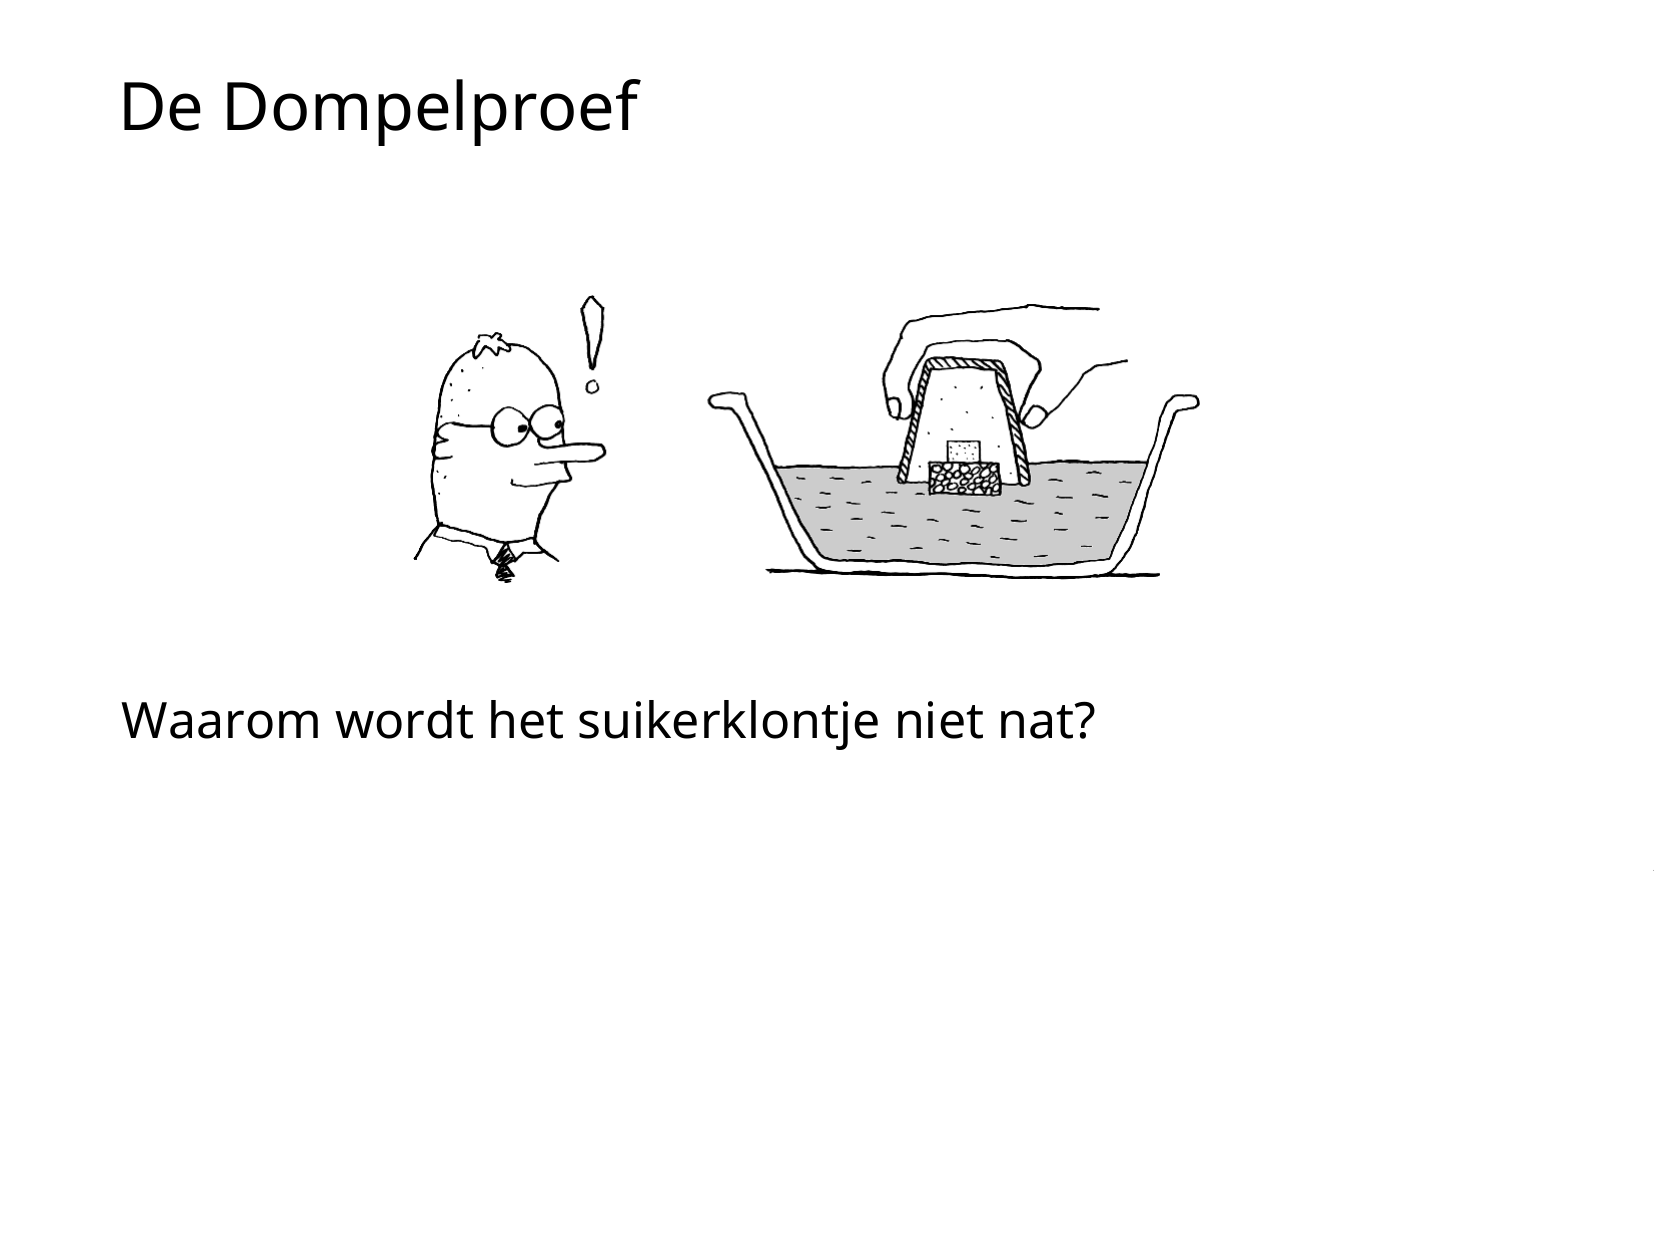

De Dompelproef
Waarom wordt het suikerklontje niet nat?
A – Waar suiker is kan geen water komen